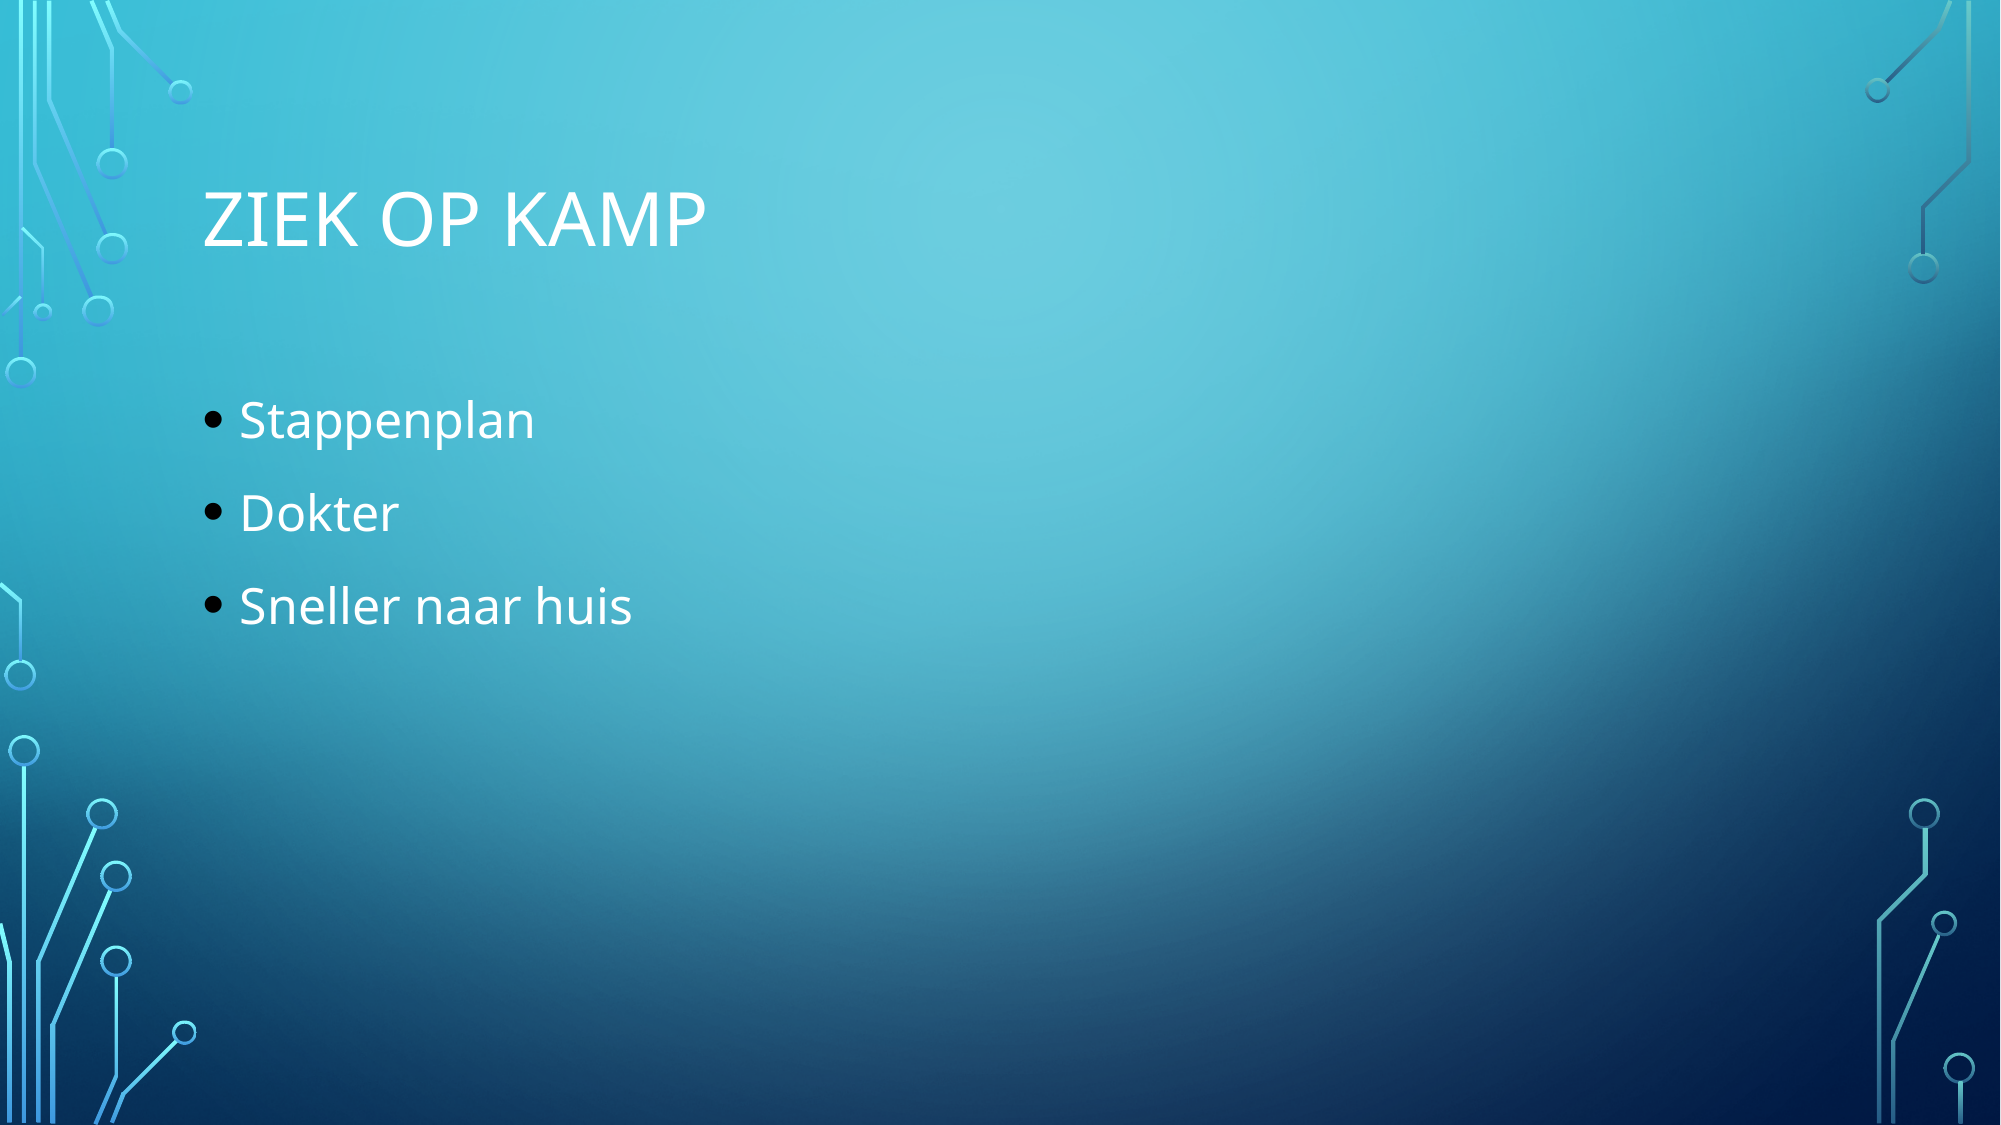

# Ziek op kamp
Stappenplan
Dokter
Sneller naar huis